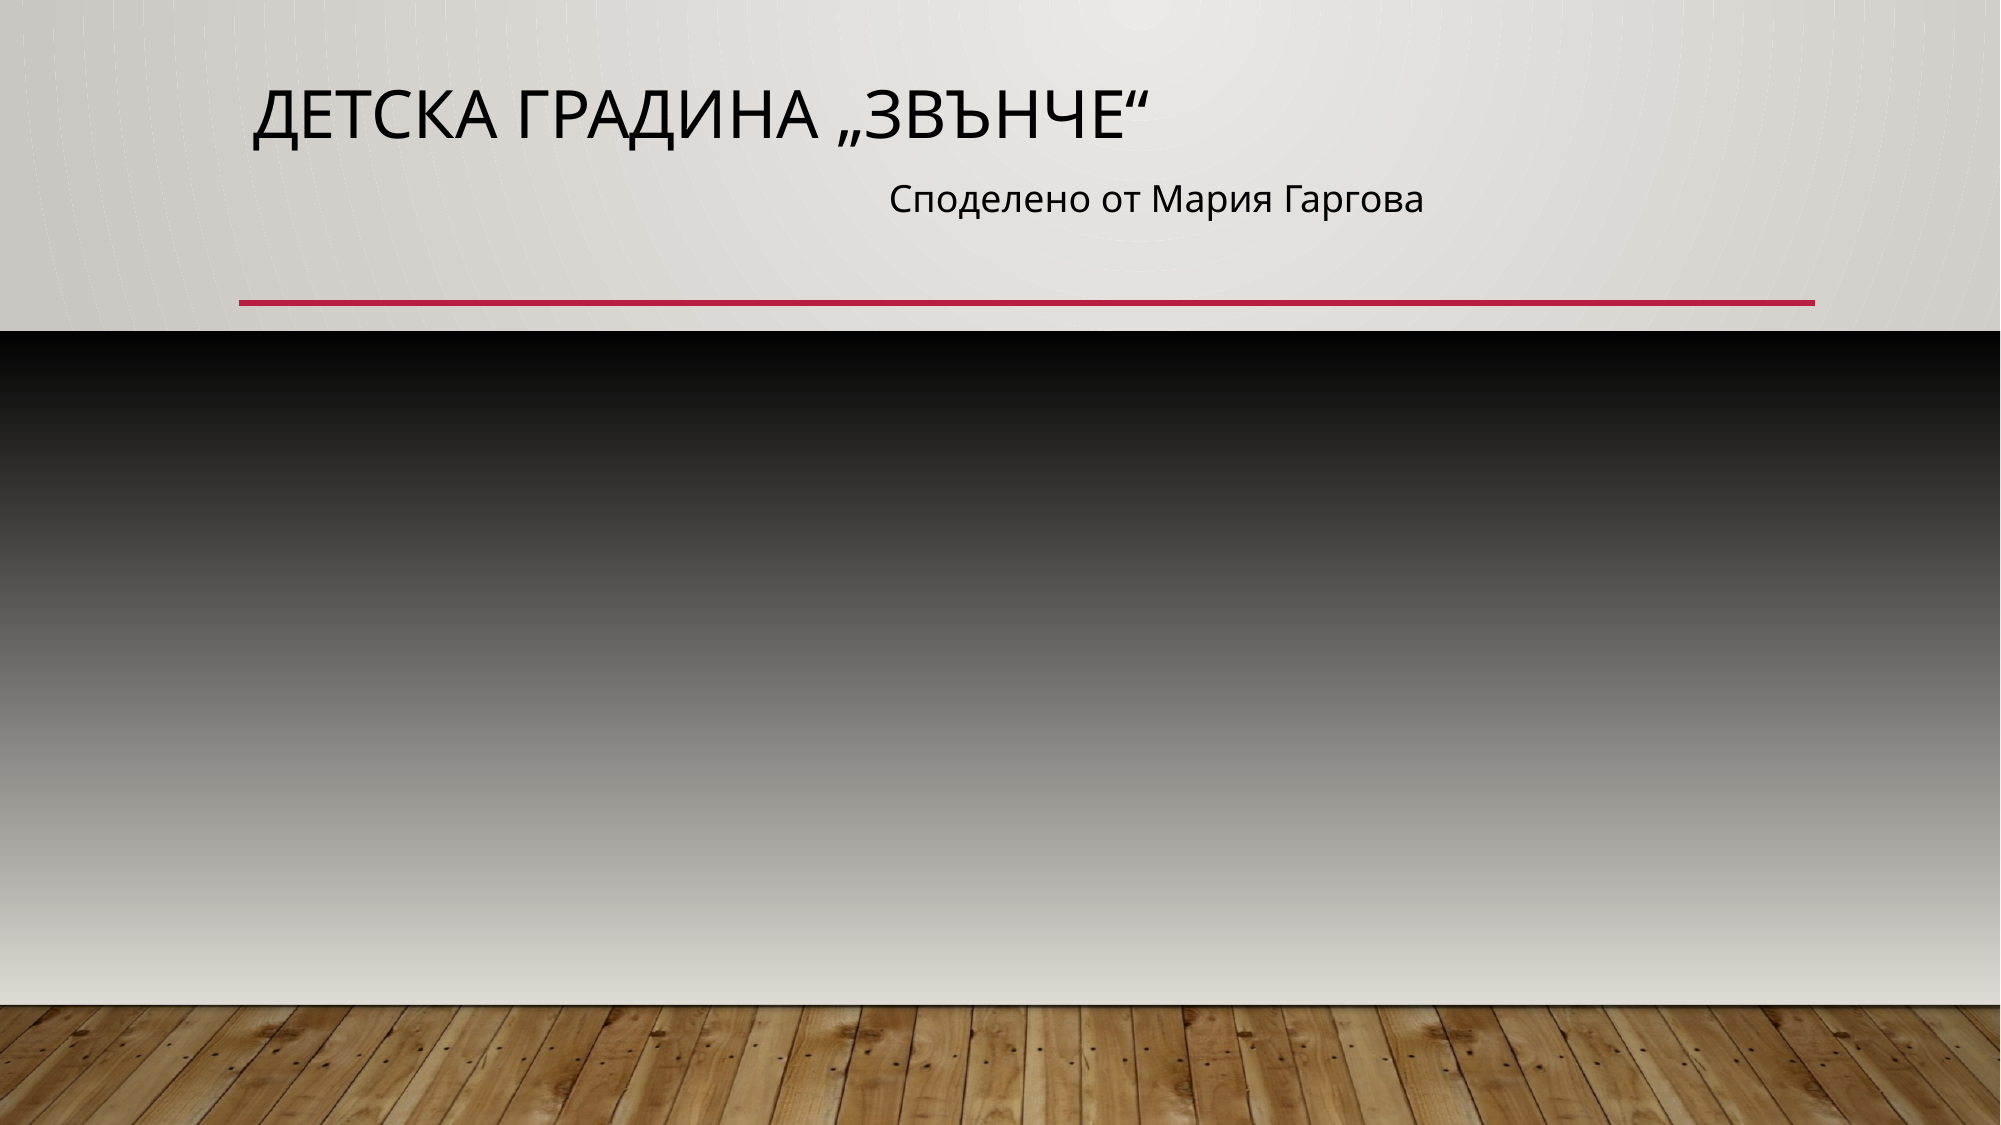

# Детска градина „Звънче“
Споделено от Мария Гаргова